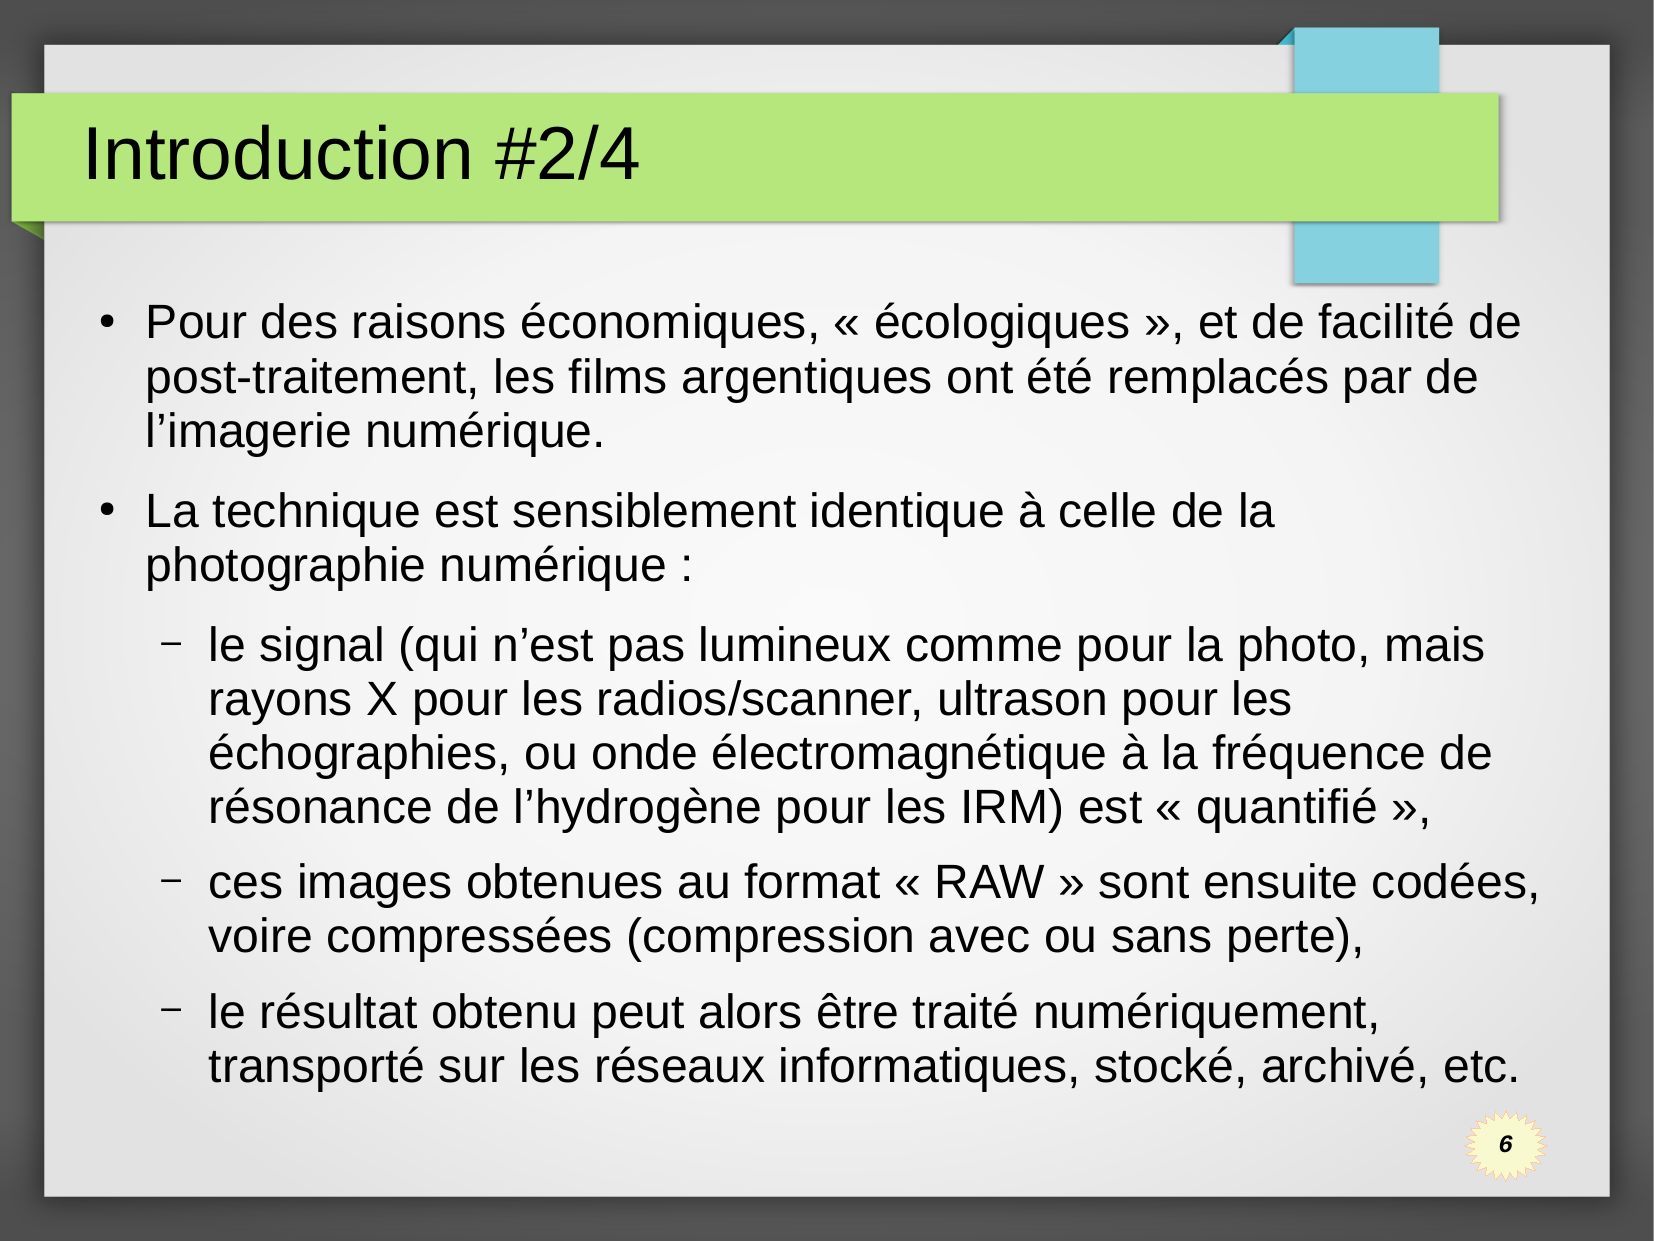

# Introduction #2/4
Pour des raisons économiques, « écologiques », et de facilité de post-traitement, les films argentiques ont été remplacés par de l’imagerie numérique.
La technique est sensiblement identique à celle de la photographie numérique :
le signal (qui n’est pas lumineux comme pour la photo, mais rayons X pour les radios/scanner, ultrason pour les échographies, ou onde électromagnétique à la fréquence de résonance de l’hydrogène pour les IRM) est « quantifié »,
ces images obtenues au format « RAW » sont ensuite codées, voire compressées (compression avec ou sans perte),
le résultat obtenu peut alors être traité numériquement, transporté sur les réseaux informatiques, stocké, archivé, etc.